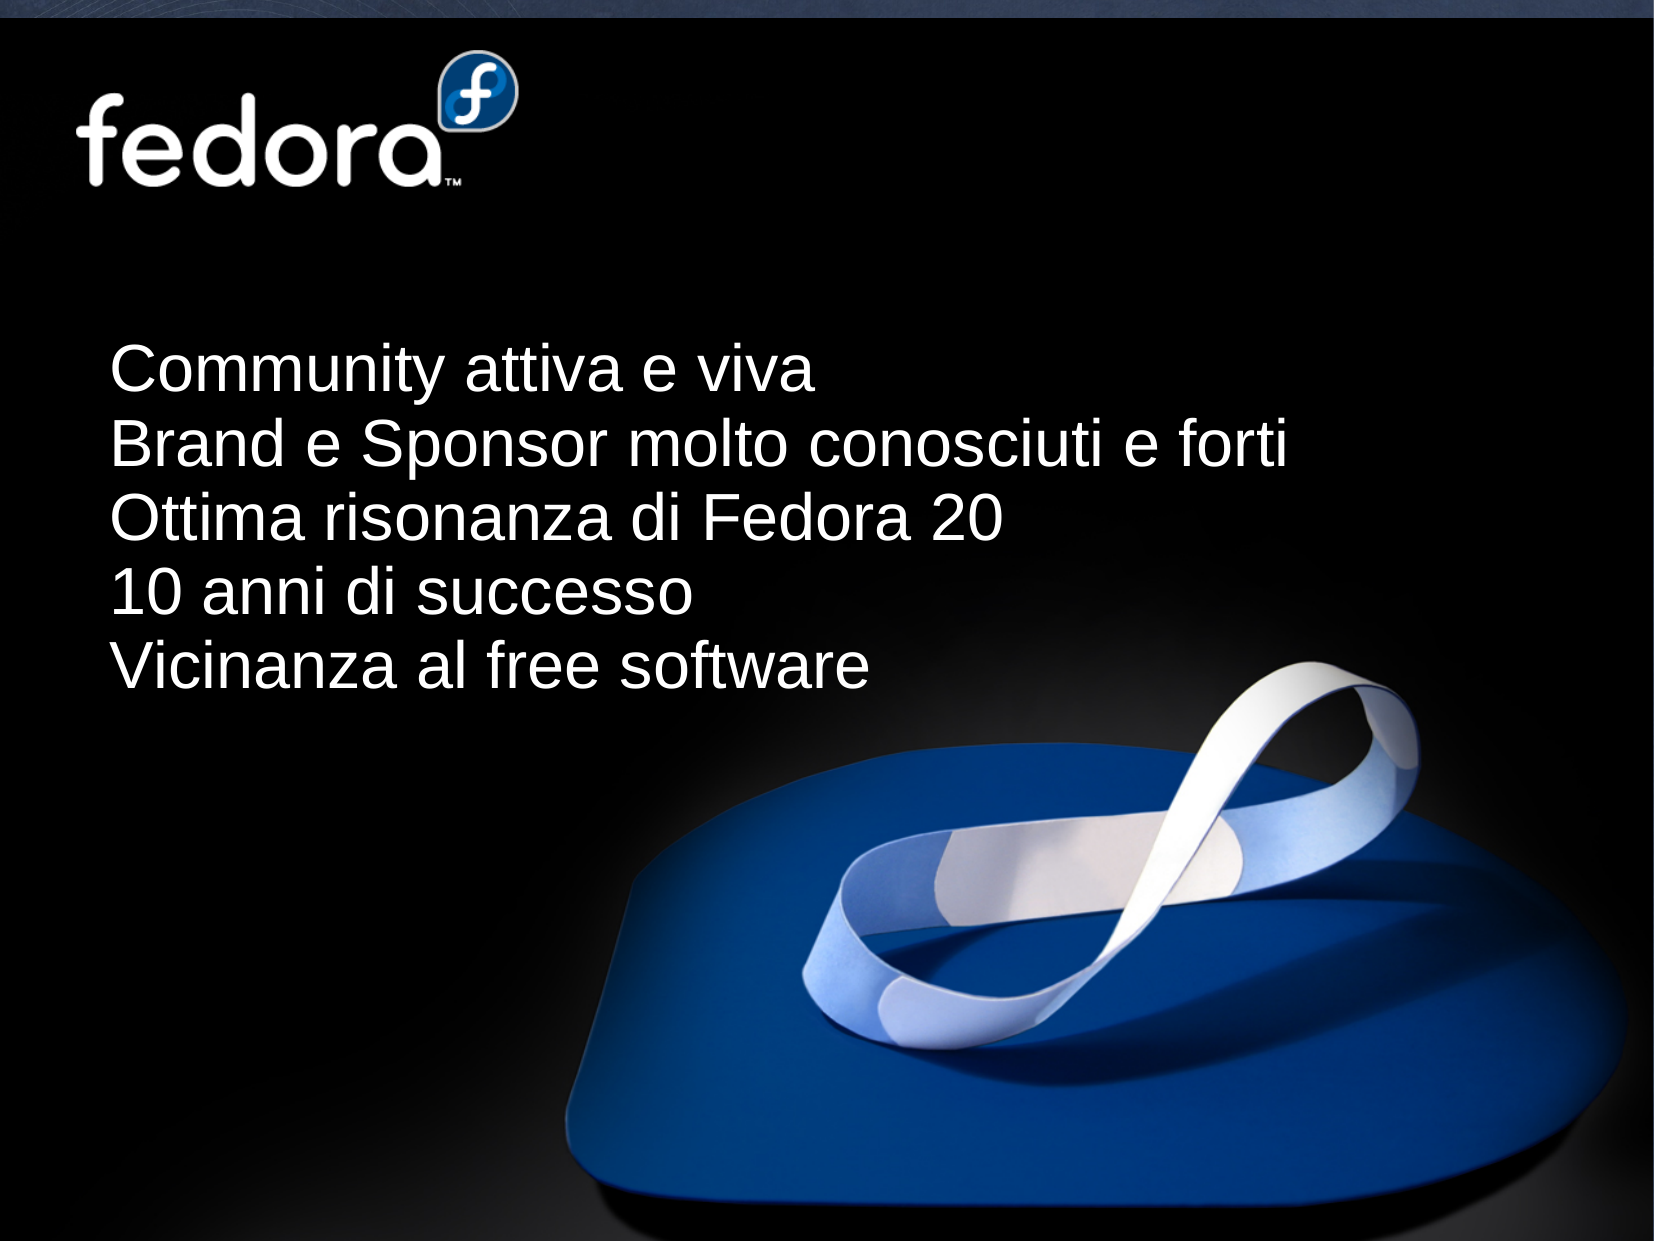

# Community attiva e viva
Brand e Sponsor molto conosciuti e forti
Ottima risonanza di Fedora 20
10 anni di successo
Vicinanza al free software